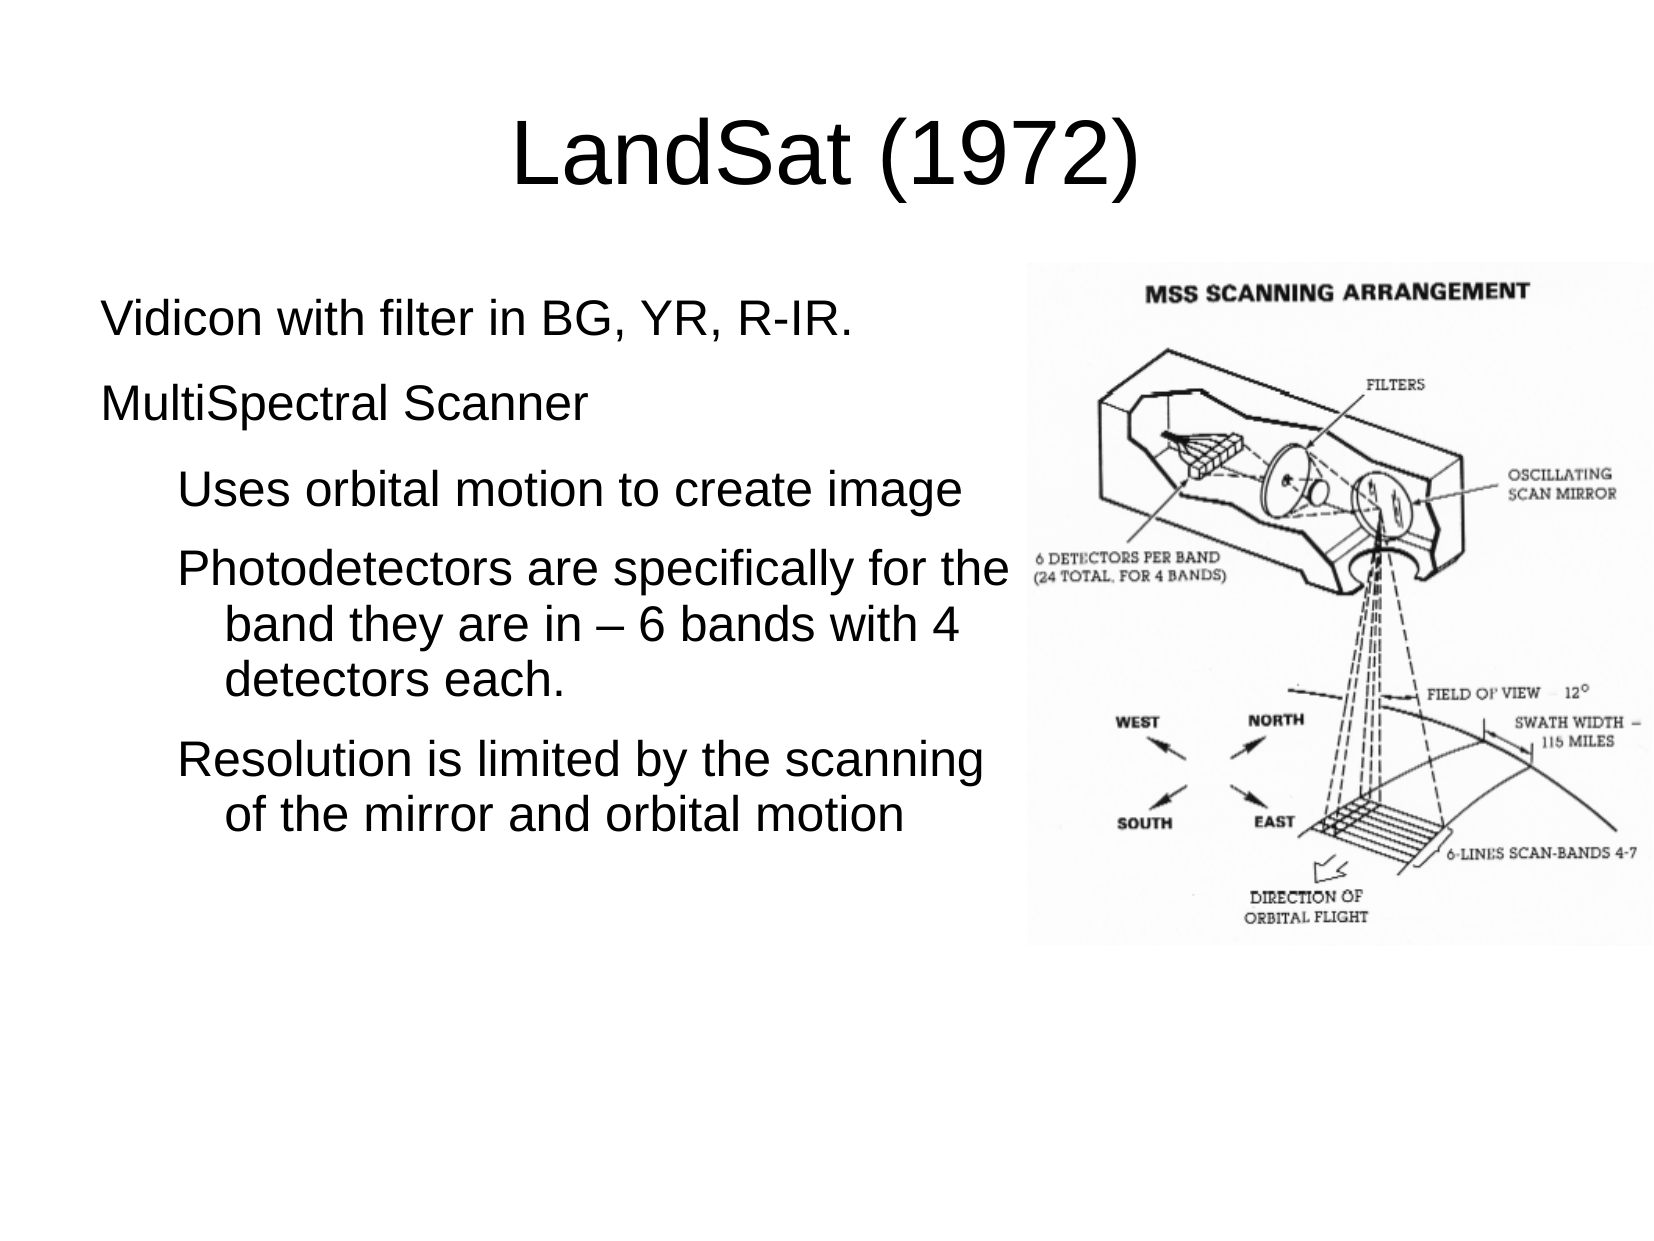

# LandSat (1972)
Vidicon with filter in BG, YR, R-IR.
MultiSpectral Scanner
Uses orbital motion to create image
Photodetectors are specifically for the band they are in – 6 bands with 4 detectors each.
Resolution is limited by the scanning of the mirror and orbital motion